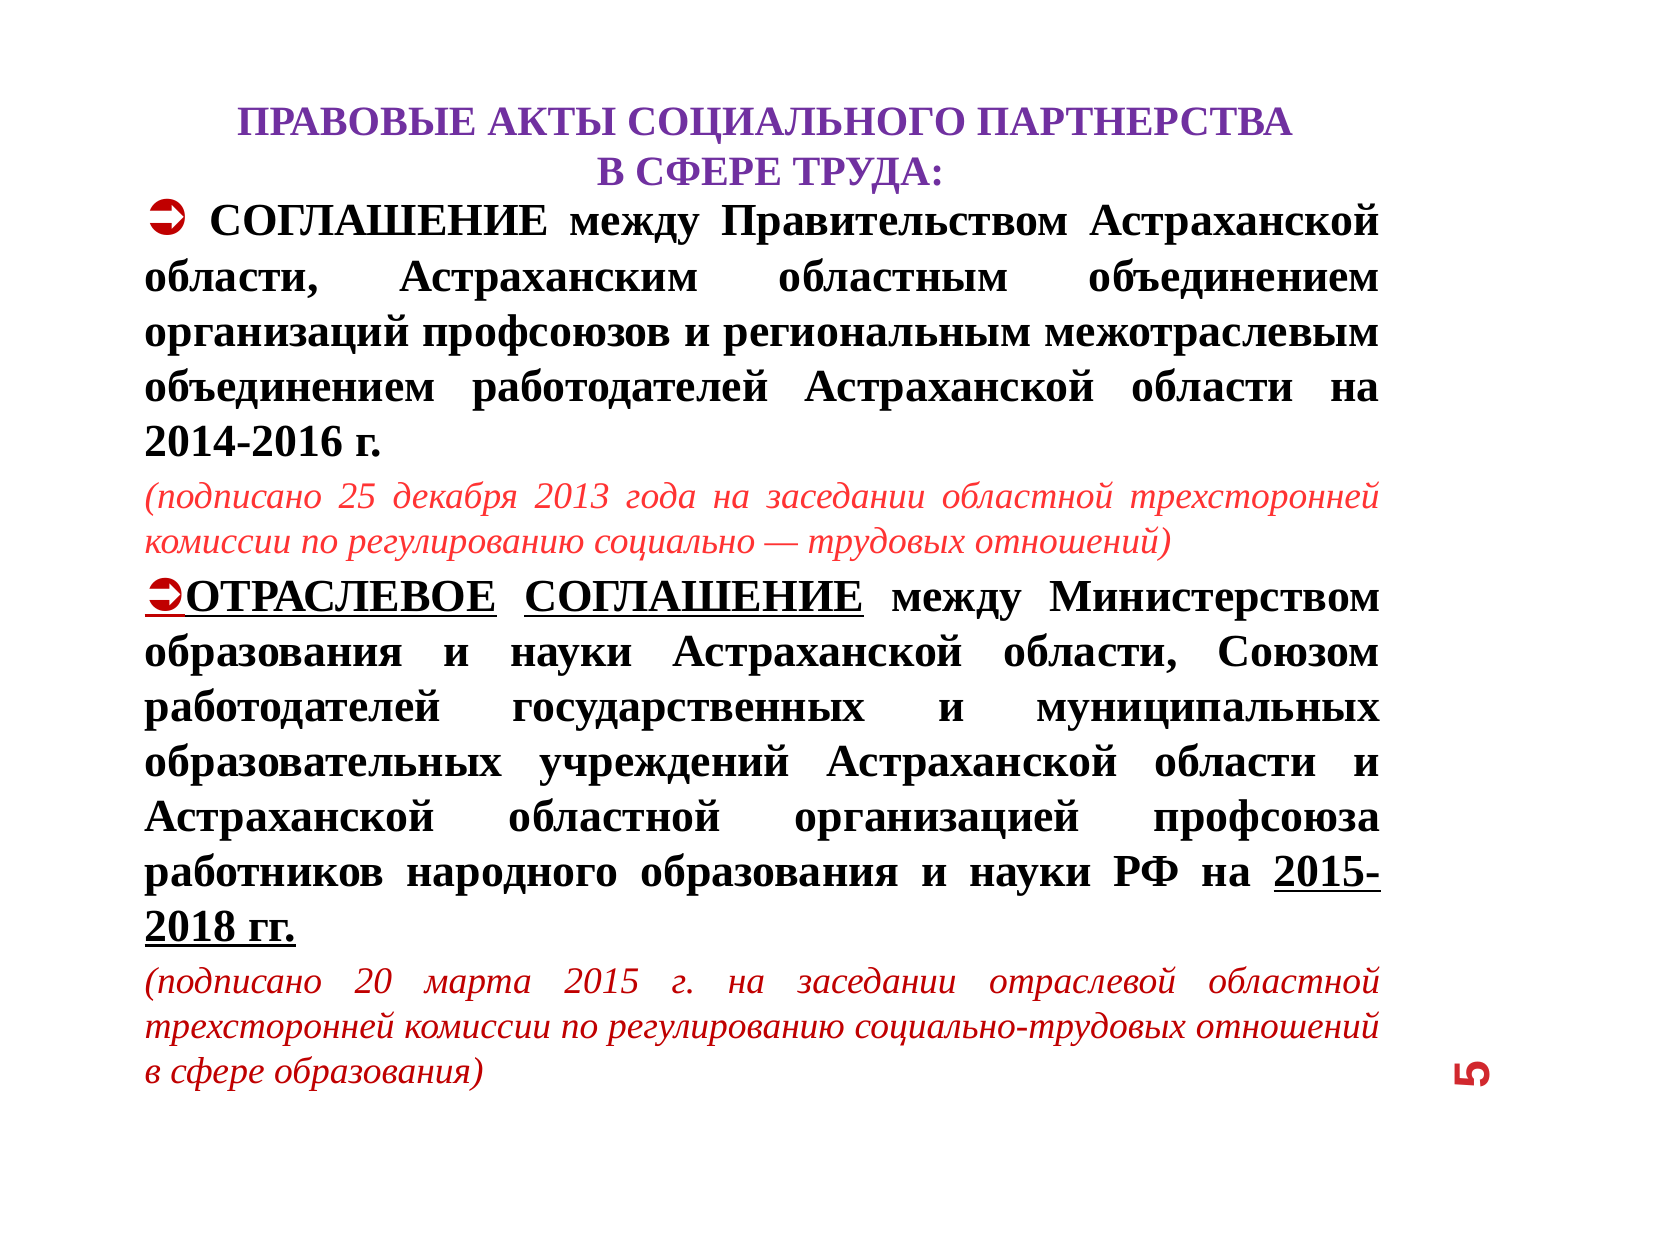

# ПРАВОВЫЕ АКТЫ СОЦИАЛЬНОГО ПАРТНЕРСТВА В СФЕРЕ ТРУДА:
 СОГЛАШЕНИЕ между Правительством Астраханской области, Астраханским областным объединением организаций профсоюзов и региональным межотраслевым объединением работодателей Астраханской области на 2014-2016 г.
(подписано 25 декабря 2013 года на заседании областной трехсторонней комиссии по регулированию социально — трудовых отношений)
ОТРАСЛЕВОЕ СОГЛАШЕНИЕ между Министерством образования и науки Астраханской области, Союзом работодателей государственных и муниципальных образовательных учреждений Астраханской области и Астраханской областной организацией профсоюза работников народного образования и науки РФ на 2015-2018 гг.
(подписано 20 марта 2015 г. на заседании отраслевой областной трехсторонней комиссии по регулированию социально-трудовых отношений в сфере образования)